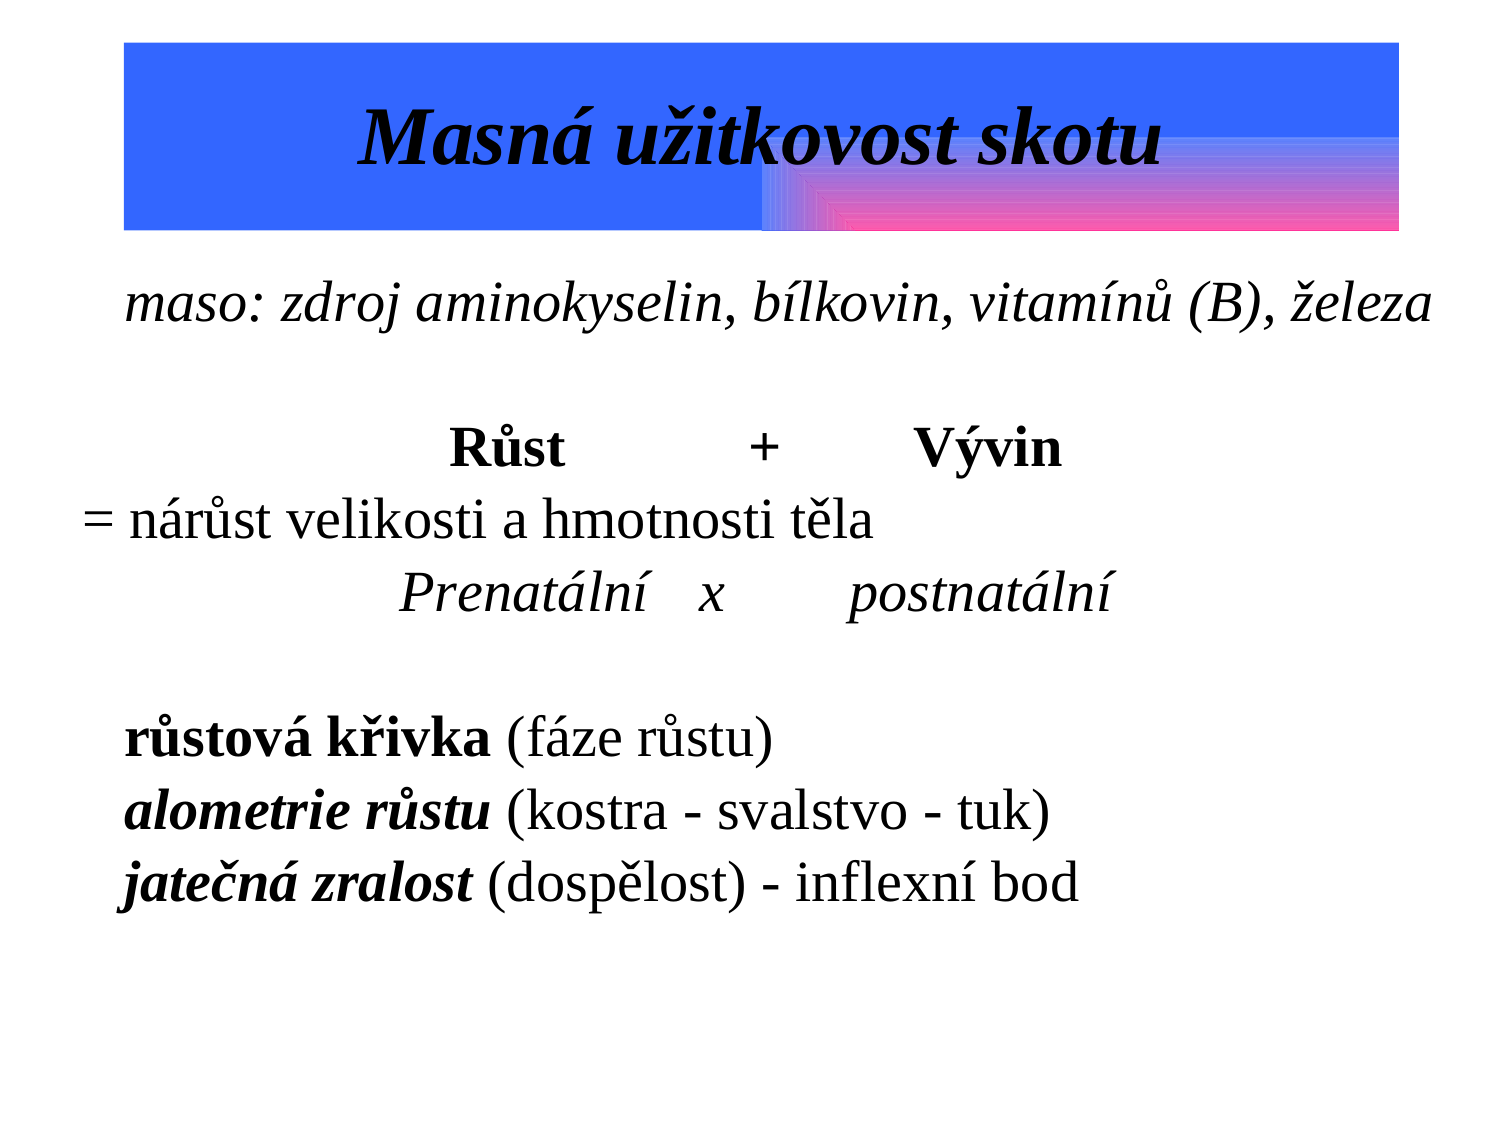

Masná užitkovost skotu
# maso: zdroj aminokyselin, bílkovin, vitamínů (B), železa
Růst		+	 Vývin
 = nárůst velikosti a hmotnosti těla
Prenatální	x	postnatální
	růstová křivka (fáze růstu)
	alometrie růstu (kostra - svalstvo - tuk)
	jatečná zralost (dospělost) - inflexní bod